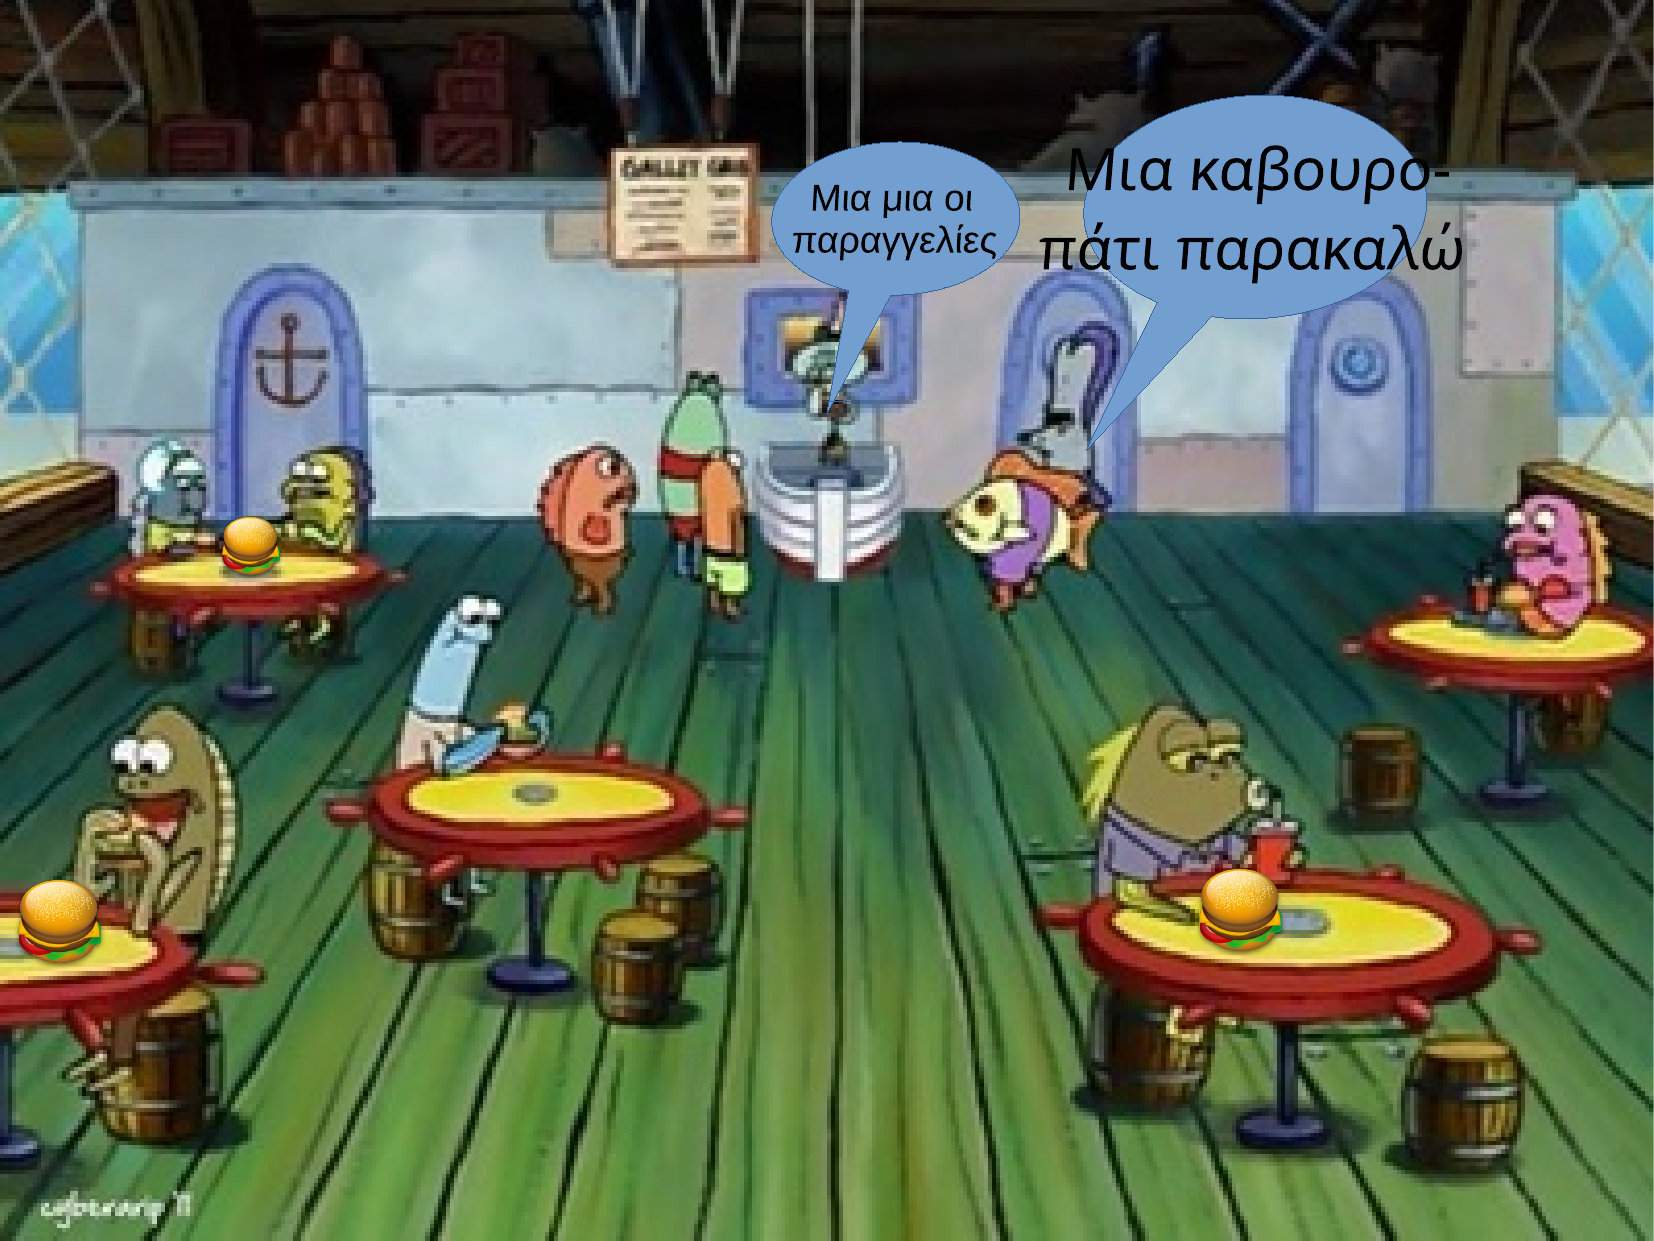

Μια καβουρο-
πάτι παρακαλώ
Μια μια οι
παραγγελίες